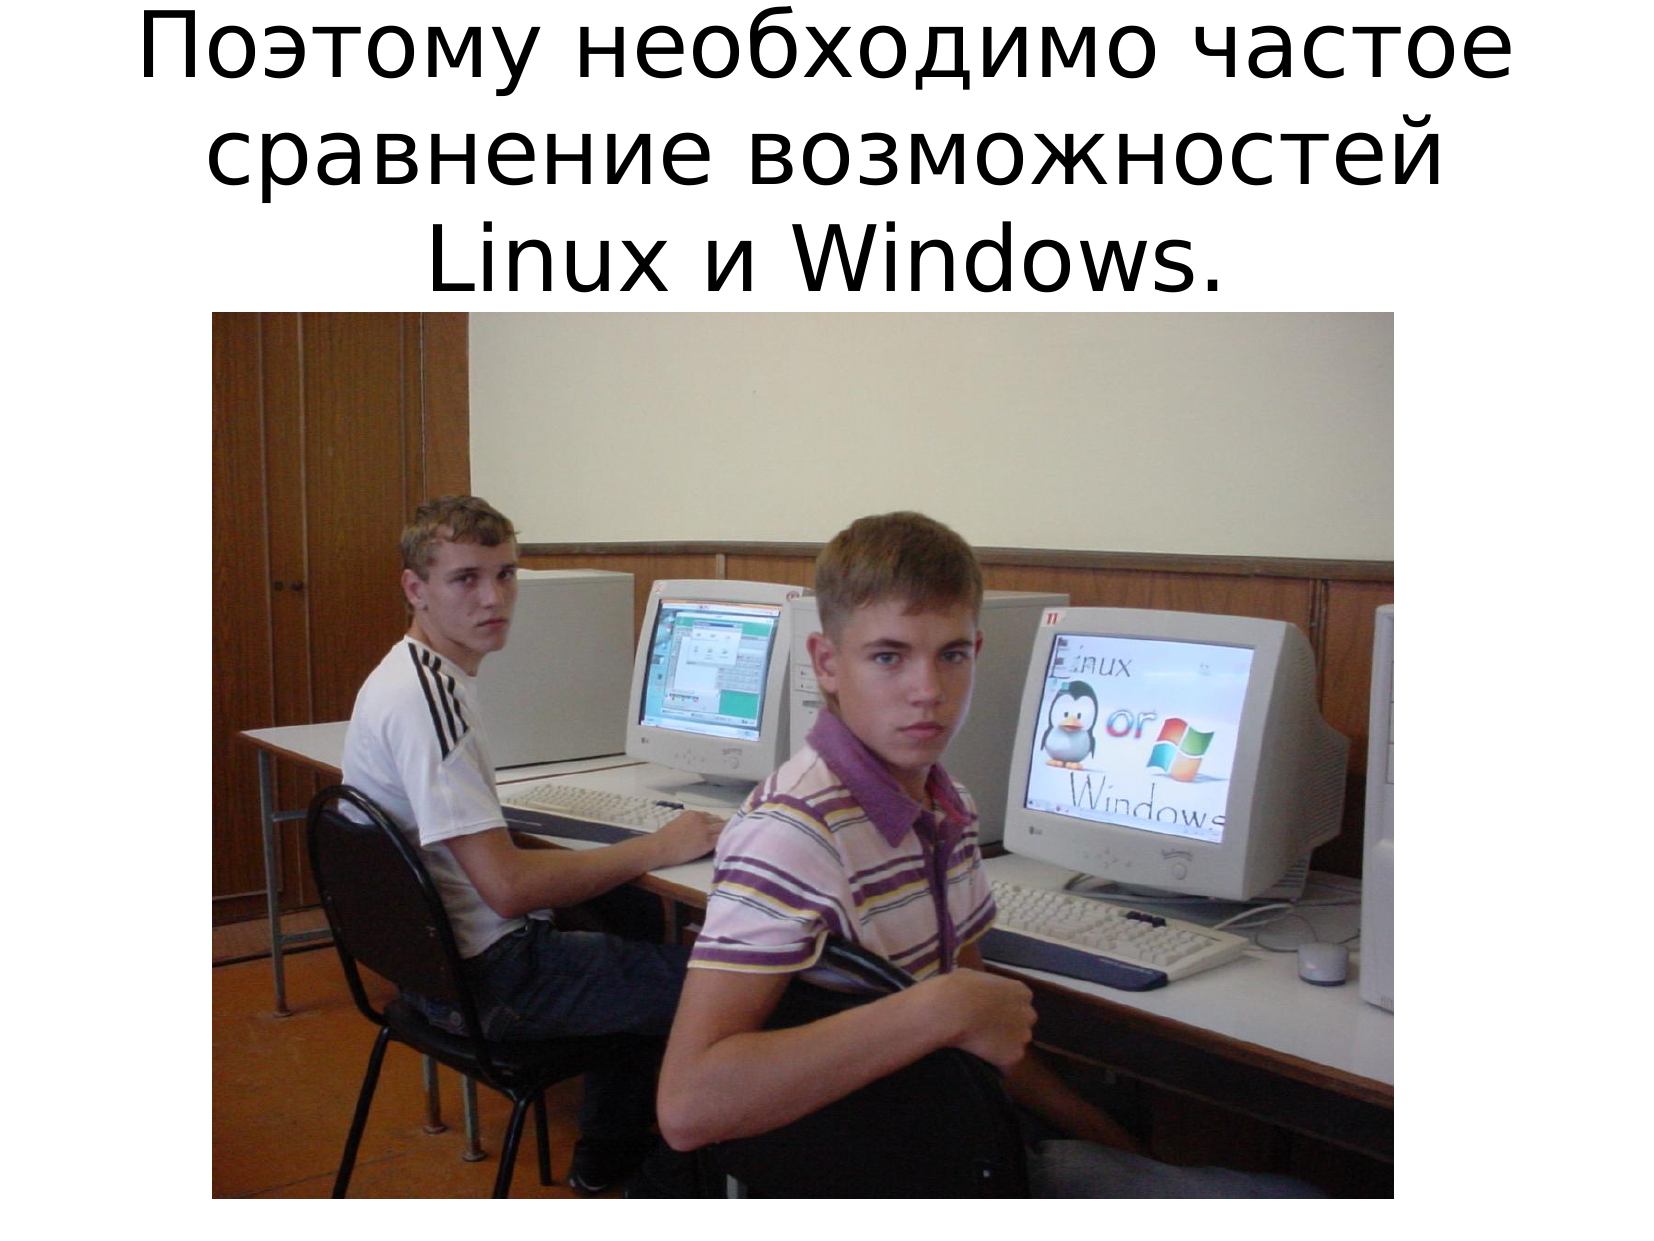

# Поэтому необходимо частое сравнение возможностей Linux и Windows.